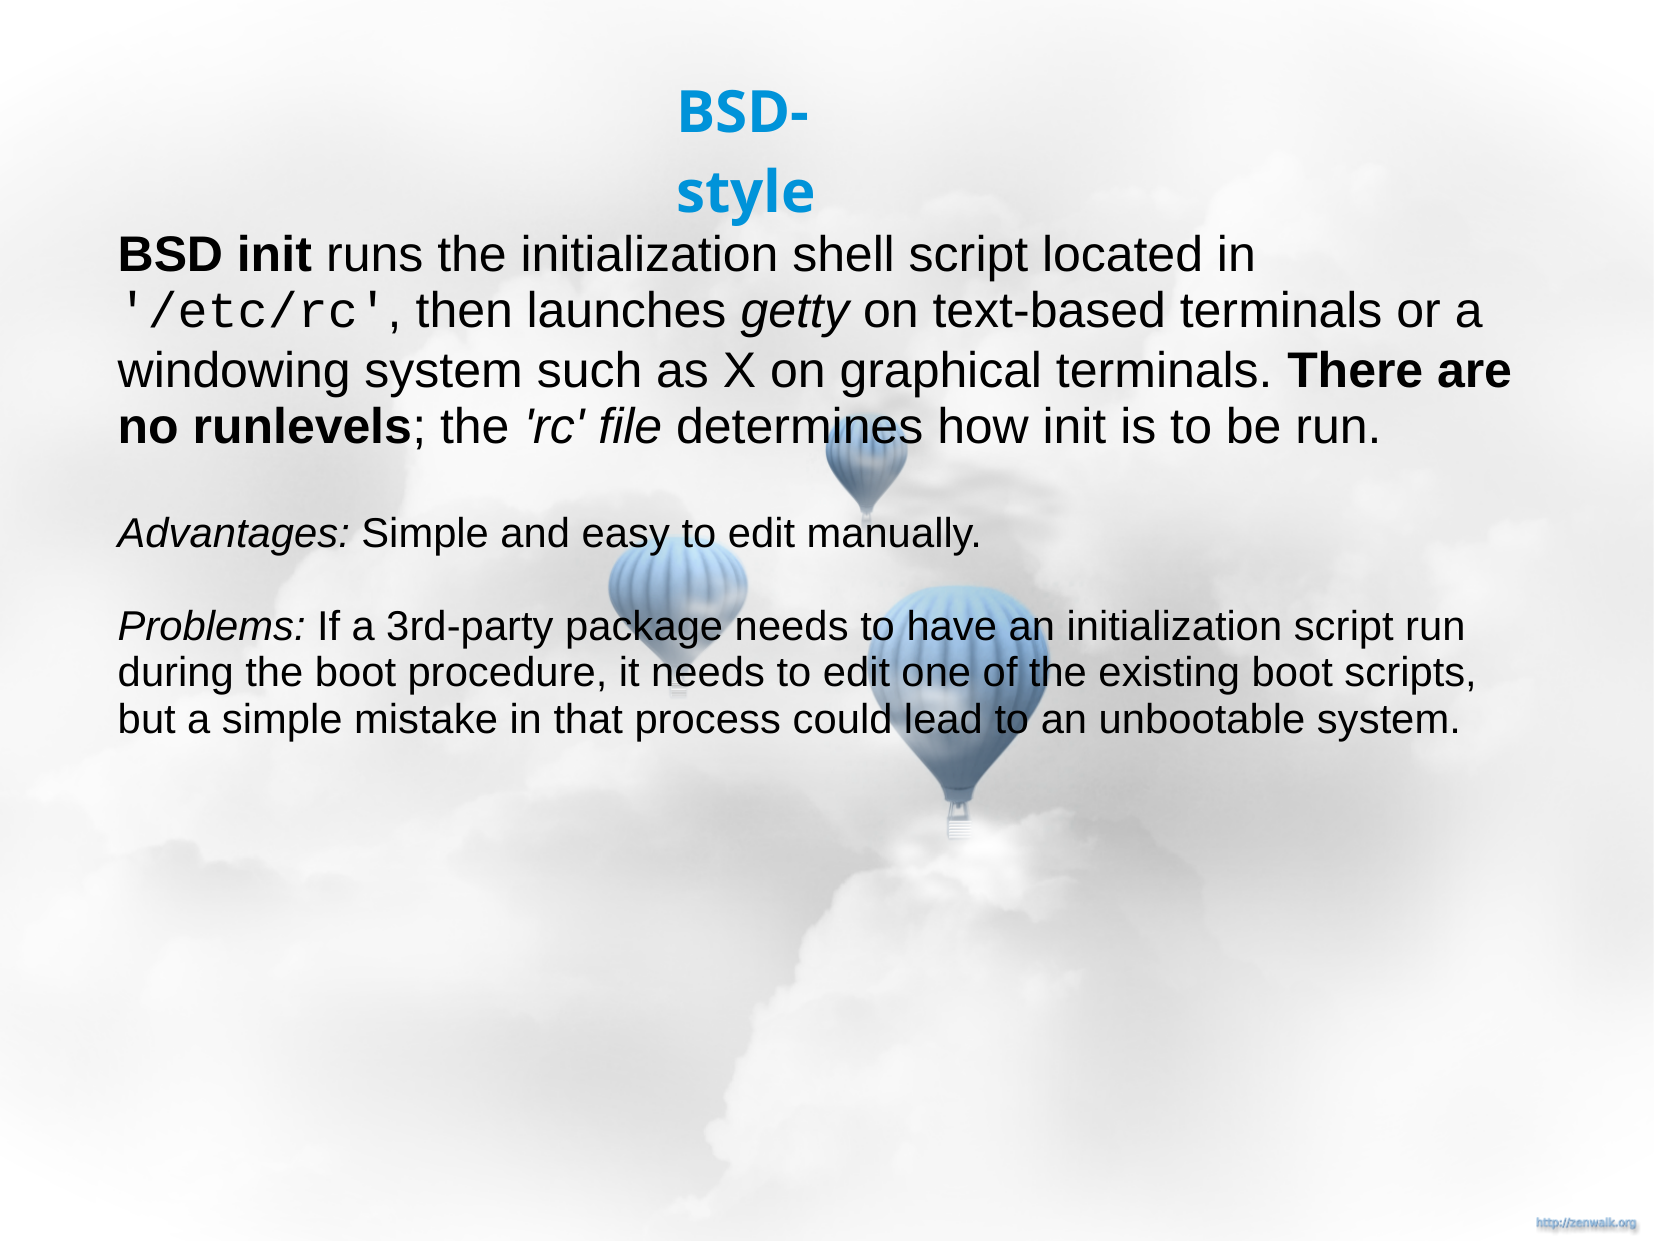

BSD-style
BSD init runs the initialization shell script located in '/etc/rc', then launches getty on text-based terminals or a windowing system such as X on graphical terminals. There are no runlevels; the 'rc' file determines how init is to be run.
Advantages: Simple and easy to edit manually.
Problems: If a 3rd-party package needs to have an initialization script run during the boot procedure, it needs to edit one of the existing boot scripts, but a simple mistake in that process could lead to an unbootable system.